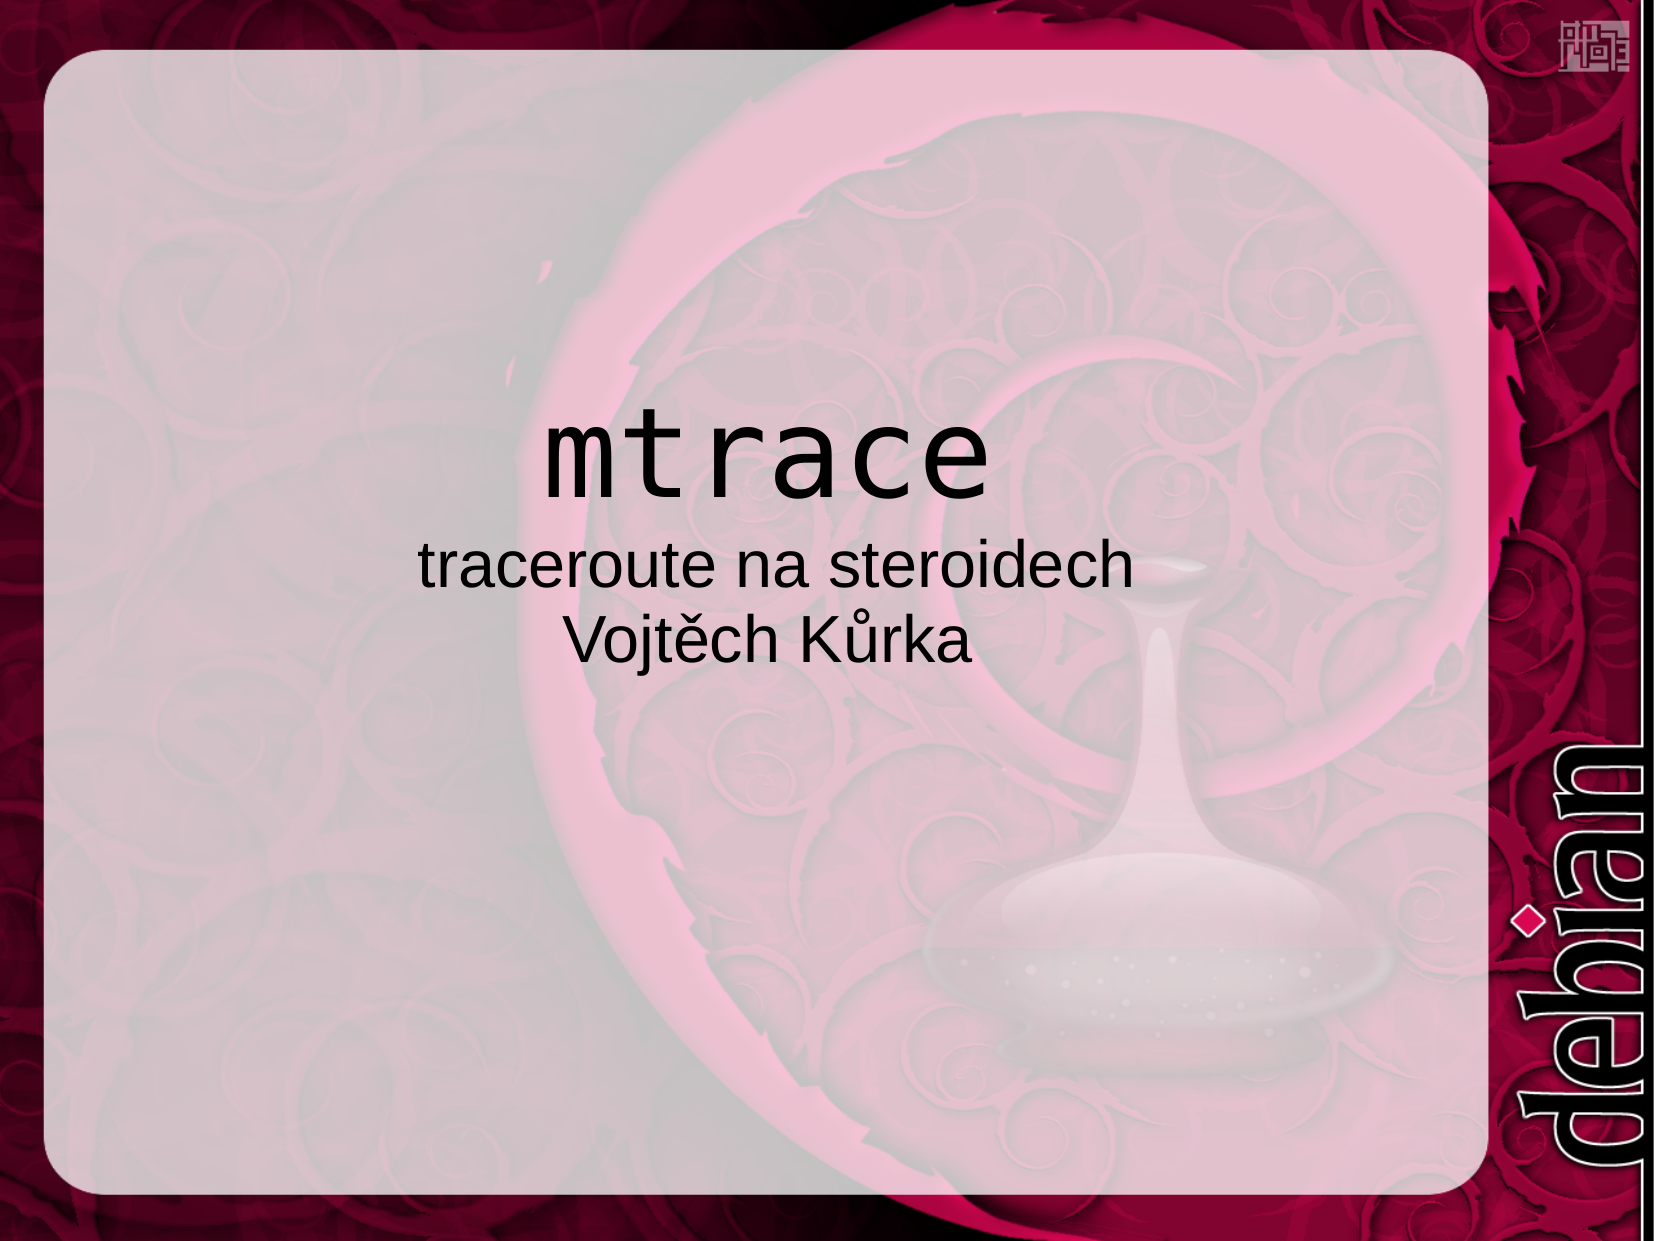

# mtrace
 traceroute na steroidech
Vojtěch Kůrka